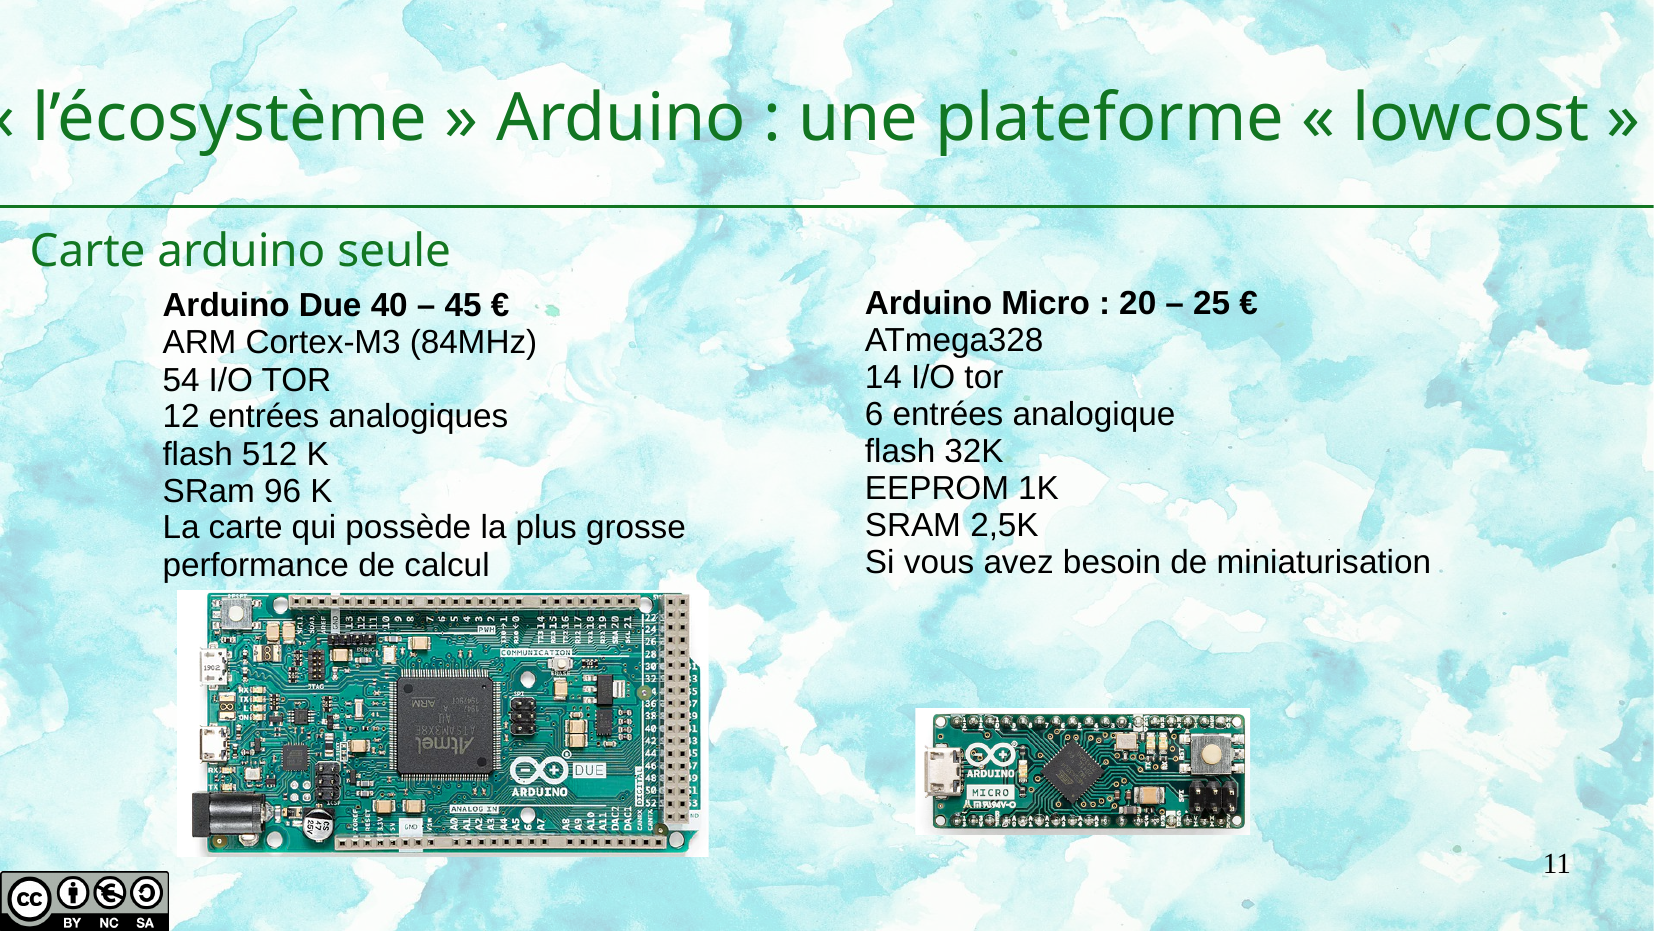

# « l’écosystème » Arduino : une plateforme « lowcost »
Carte arduino seule
Arduino Micro : 20 – 25 €
ATmega328
14 I/O tor
6 entrées analogique
flash 32K
EEPROM 1K
SRAM 2,5K
Si vous avez besoin de miniaturisation
Arduino Due 40 – 45 €
ARM Cortex-M3 (84MHz)
54 I/O TOR
12 entrées analogiques
flash 512 K
SRam 96 K
La carte qui possède la plus grosse performance de calcul
11